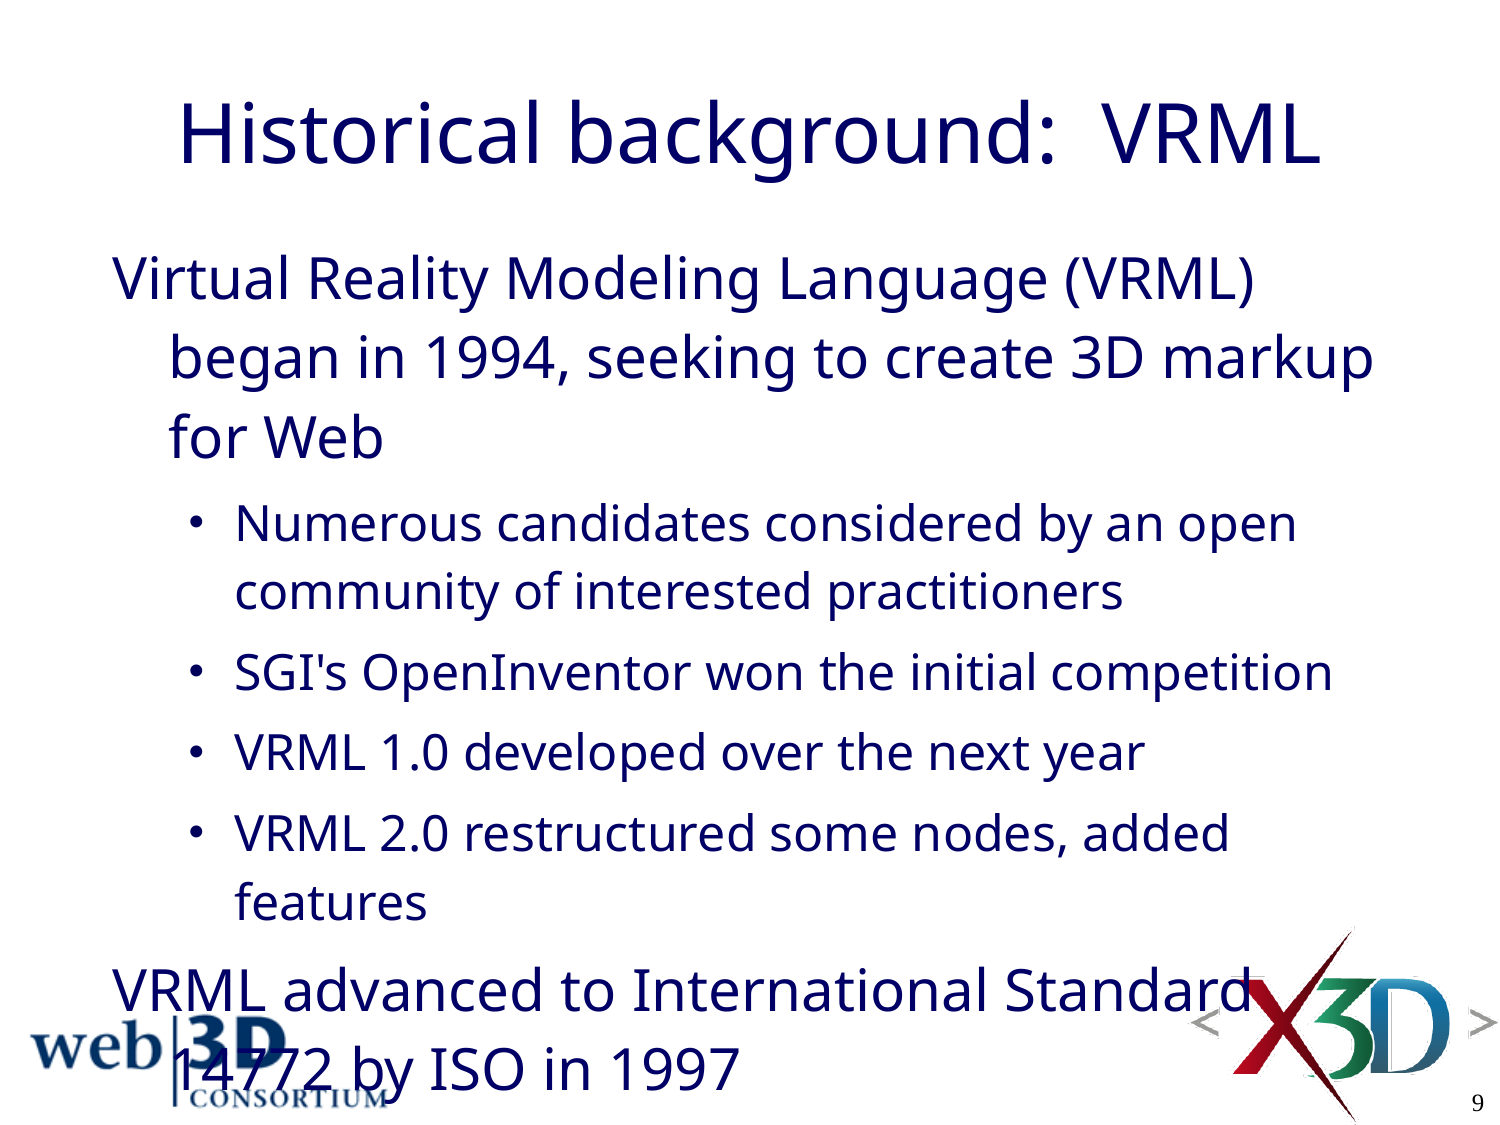

# Historical background: VRML
Virtual Reality Modeling Language (VRML) began in 1994, seeking to create 3D markup for Web
Numerous candidates considered by an open community of interested practitioners
SGI's OpenInventor won the initial competition
VRML 1.0 developed over the next year
VRML 2.0 restructured some nodes, added features
VRML advanced to International Standard 14772 by ISO in 1997
Accomplished by individuals and companies cooperating together openly